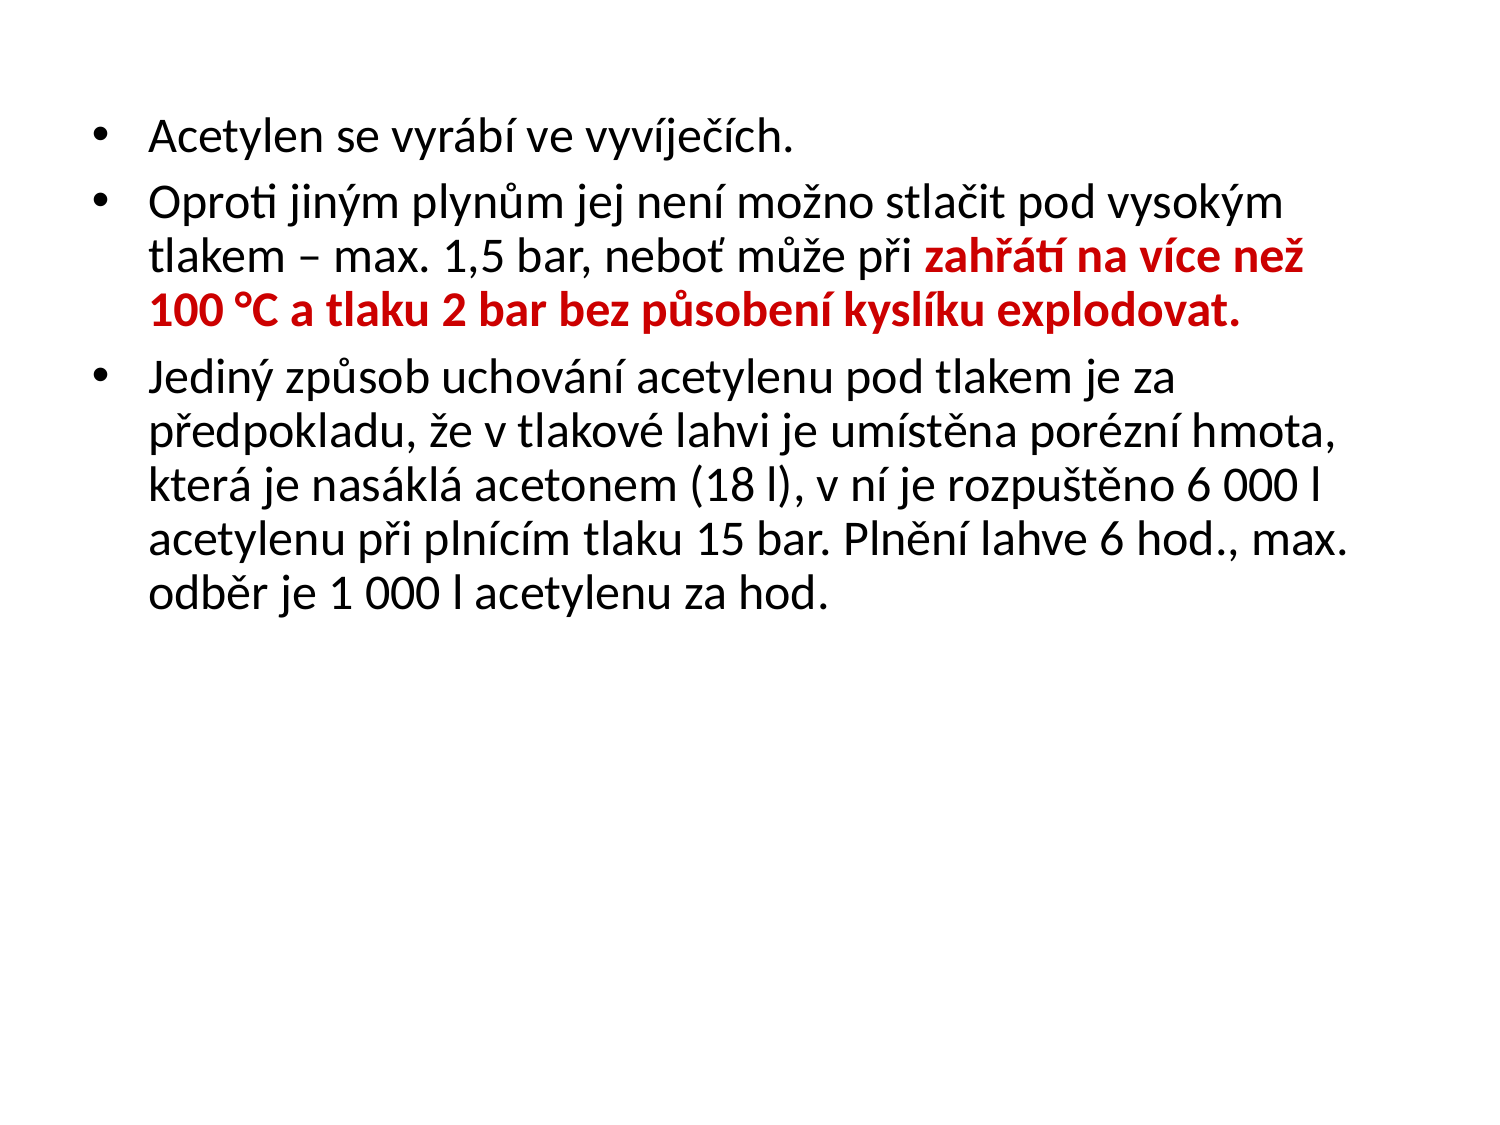

#
Acetylen se vyrábí ve vyvíječích.
Oproti jiným plynům jej není možno stlačit pod vysokým tlakem – max. 1,5 bar, neboť může při zahřátí na více než
100 °C a tlaku 2 bar bez působení kyslíku explodovat.
Jediný způsob uchování acetylenu pod tlakem je za předpokladu, že v tlakové lahvi je umístěna porézní hmota, která je nasáklá acetonem (18 l), v ní je rozpuštěno 6 000 l acetylenu při plnícím tlaku 15 bar. Plnění lahve 6 hod., max. odběr je 1 000 l acetylenu za hod.